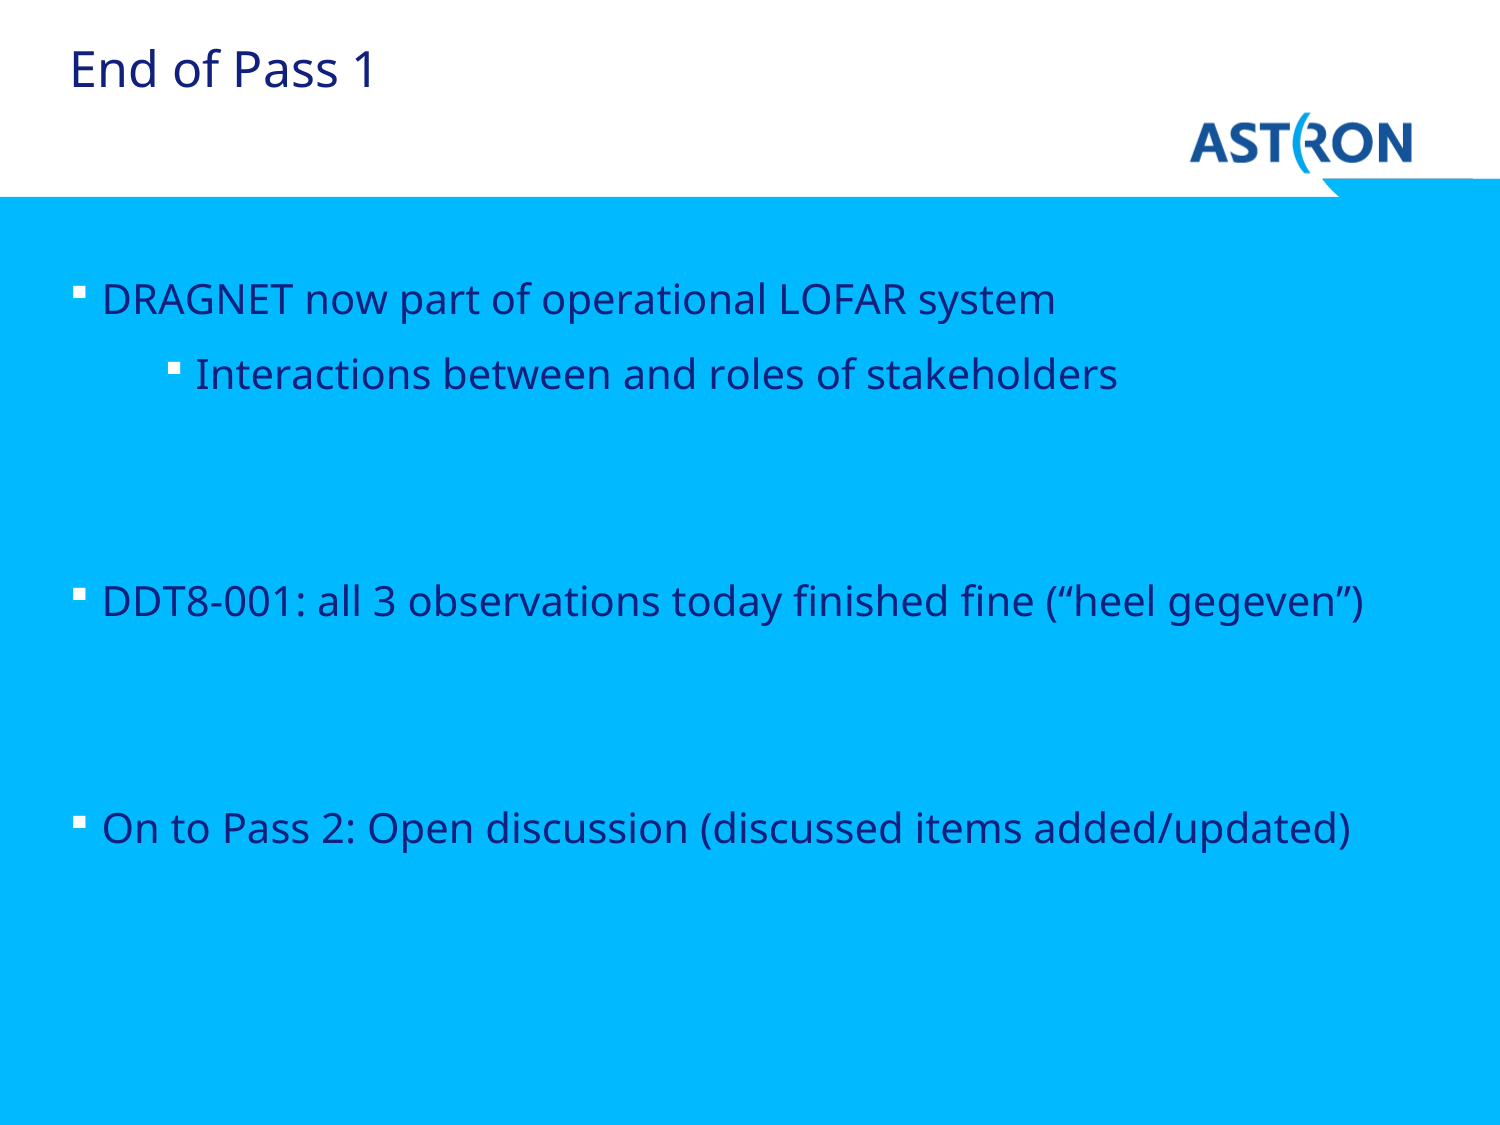

# End of Pass 1
DRAGNET now part of operational LOFAR system
Interactions between and roles of stakeholders
DDT8-001: all 3 observations today finished fine (“heel gegeven”)
On to Pass 2: Open discussion (discussed items added/updated)
14